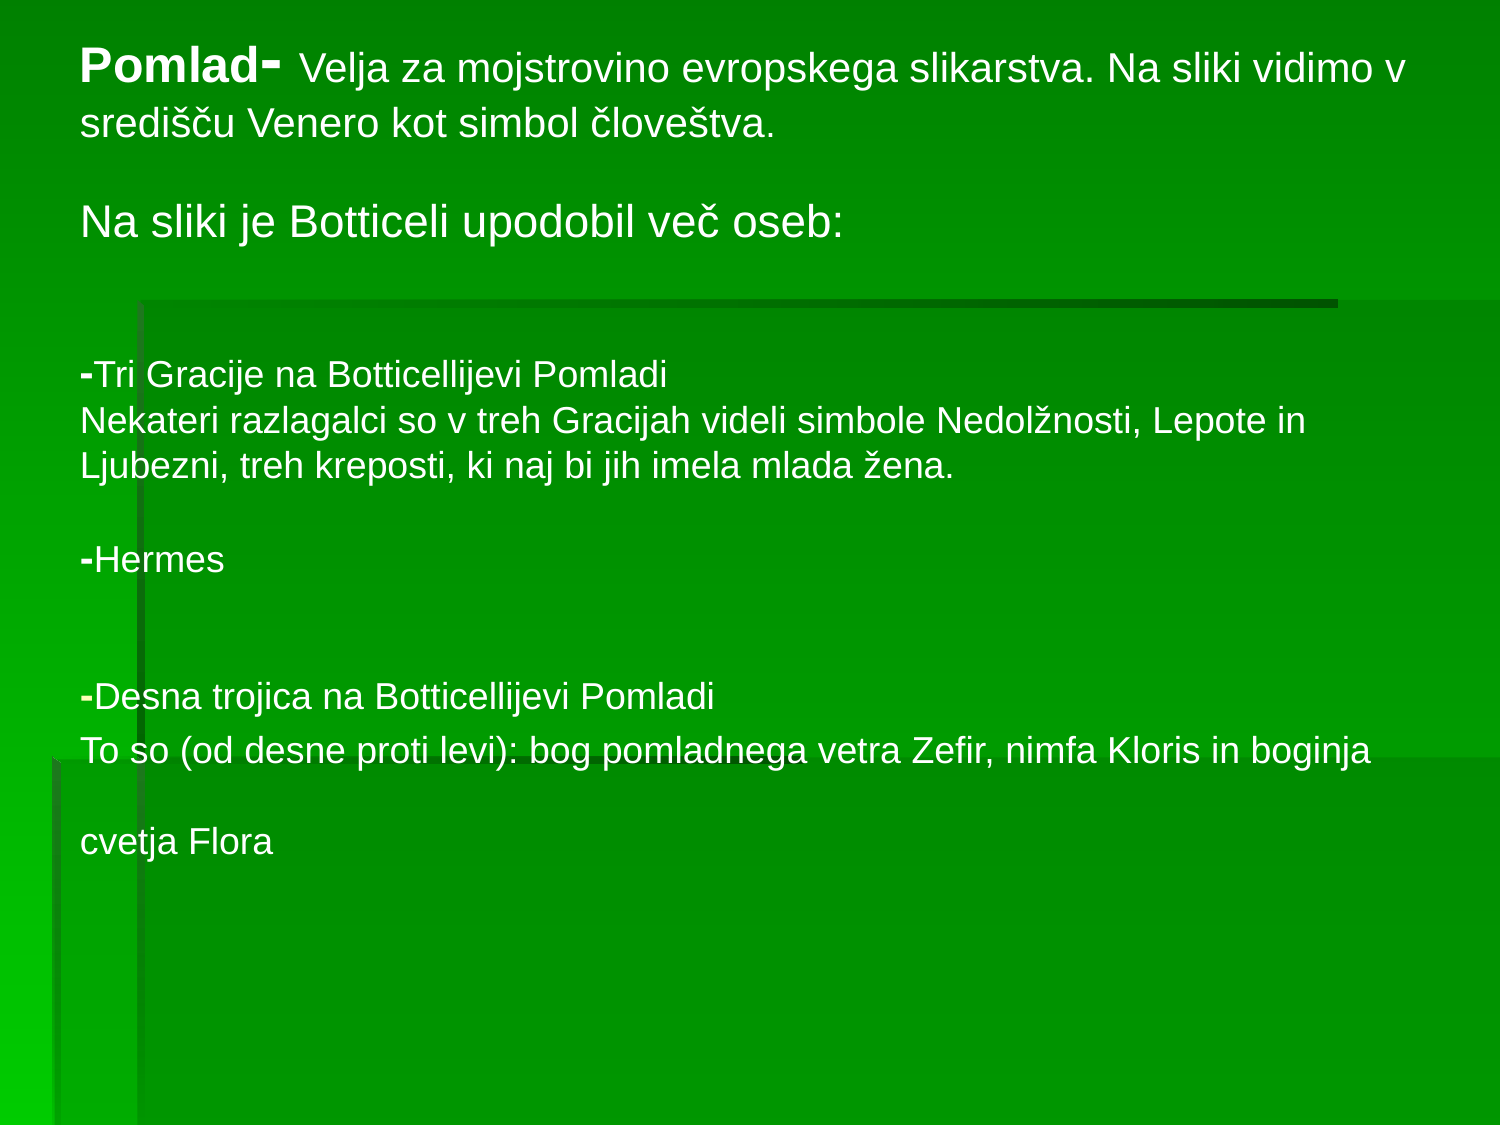

# Pomlad- Velja za mojstrovino evropskega slikarstva. Na sliki vidimo v središču Venero kot simbol človeštva. Na sliki je Botticeli upodobil več oseb: -Tri Gracije na Botticellijevi Pomladi Nekateri razlagalci so v treh Gracijah videli simbole Nedolžnosti, Lepote in Ljubezni, treh kreposti, ki naj bi jih imela mlada žena. -Hermes -Desna trojica na Botticellijevi Pomladi To so (od desne proti levi): bog pomladnega vetra Zefir, nimfa Kloris in boginja cvetja Flora